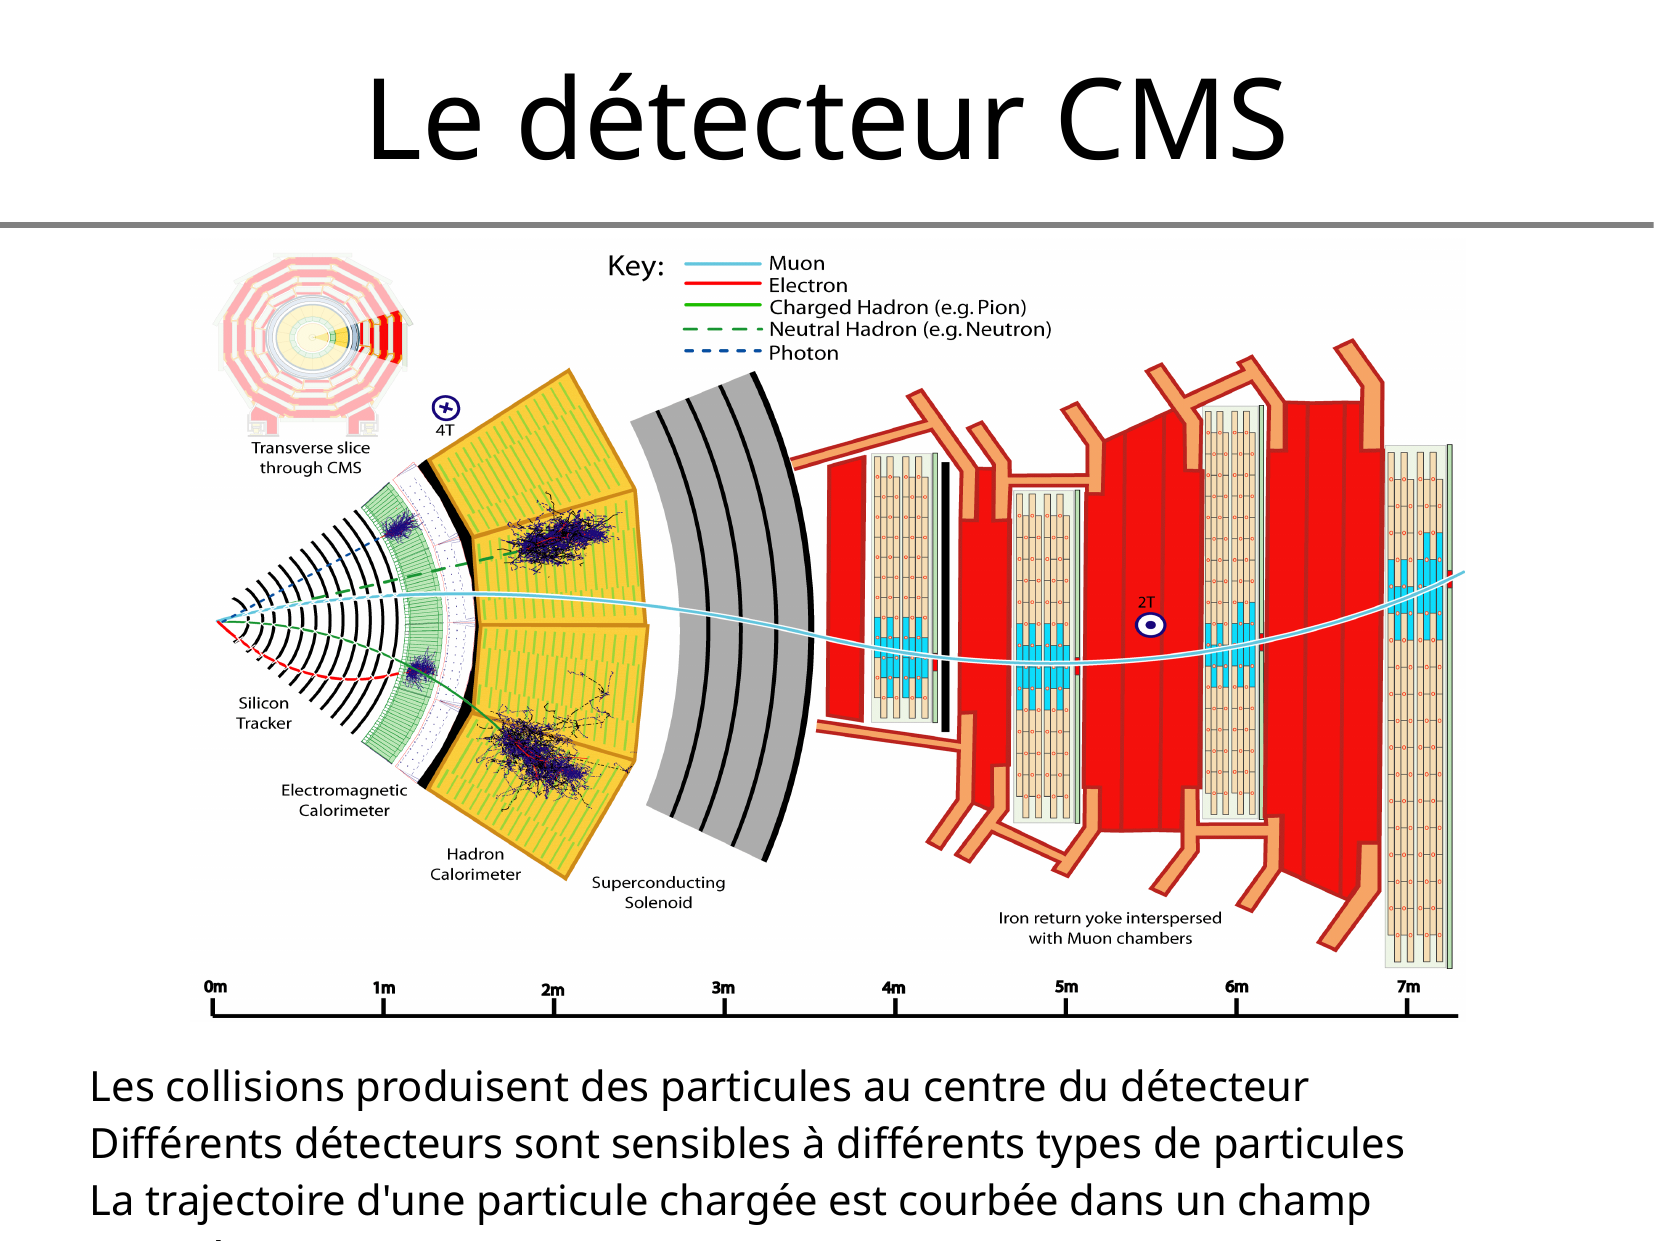

Le détecteur CMS
Les collisions produisent des particules au centre du détecteur
Différents détecteurs sont sensibles à différents types de particules
La trajectoire d'une particule chargée est courbée dans un champ magnétique